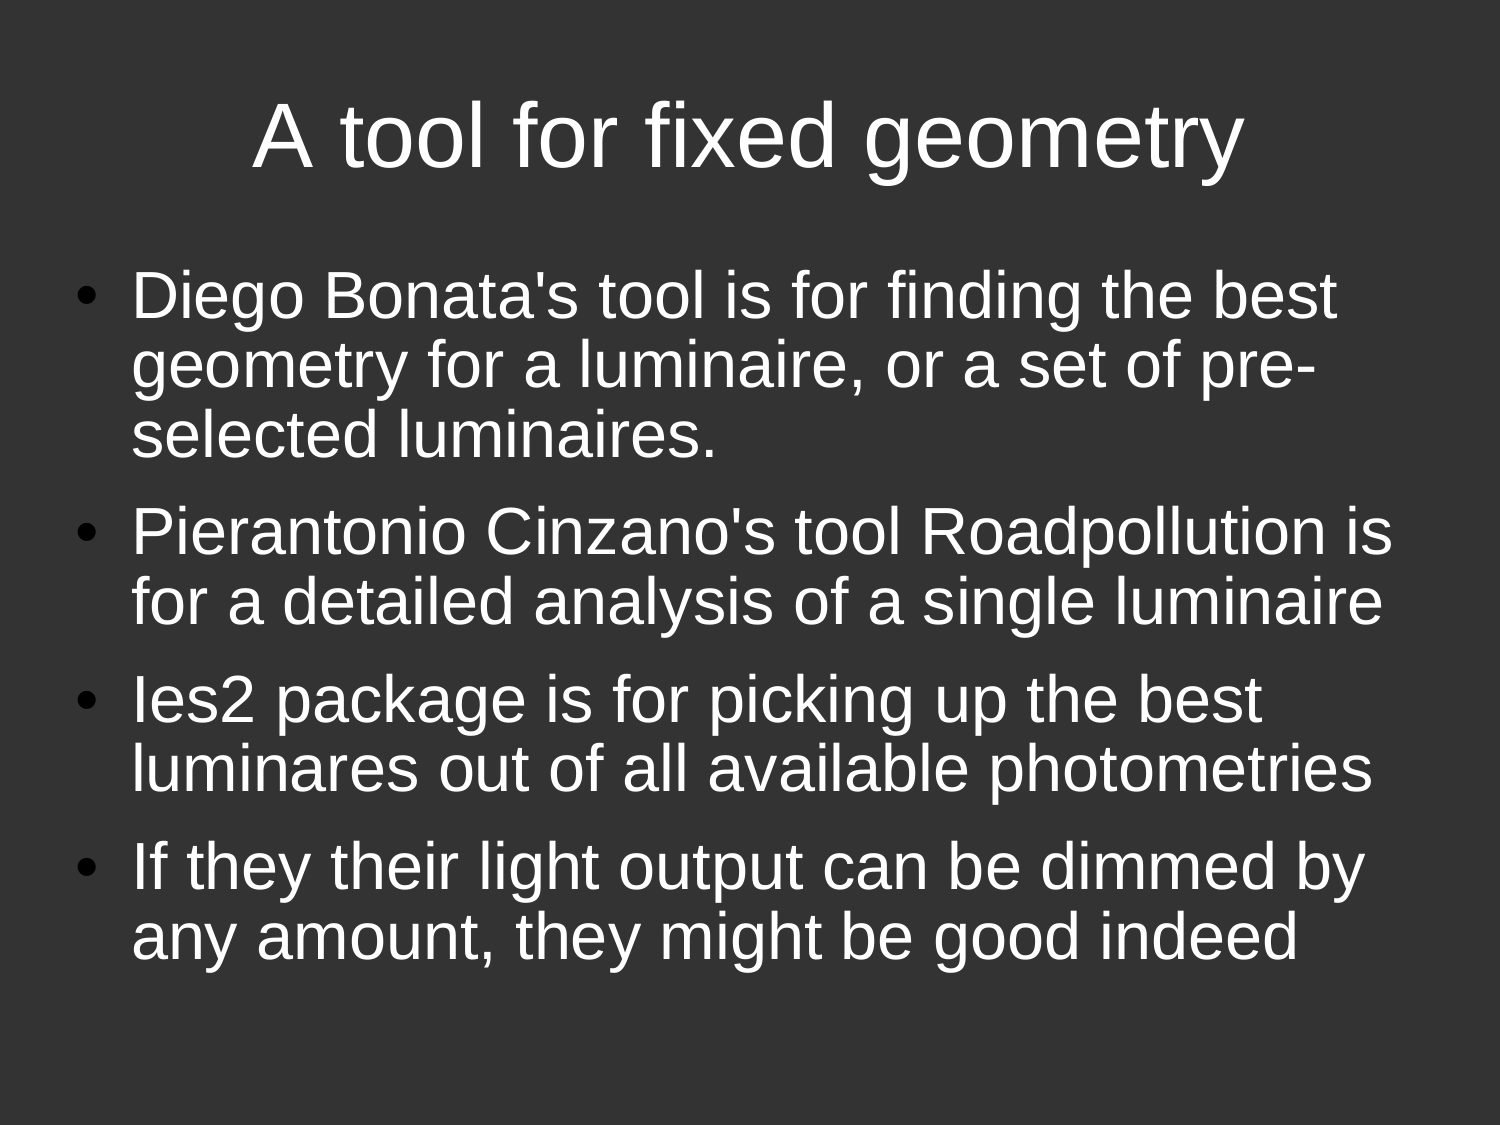

# A tool for fixed geometry
Diego Bonata's tool is for finding the best geometry for a luminaire, or a set of pre-selected luminaires.
Pierantonio Cinzano's tool Roadpollution is for a detailed analysis of a single luminaire
Ies2 package is for picking up the best luminares out of all available photometries
If they their light output can be dimmed by any amount, they might be good indeed